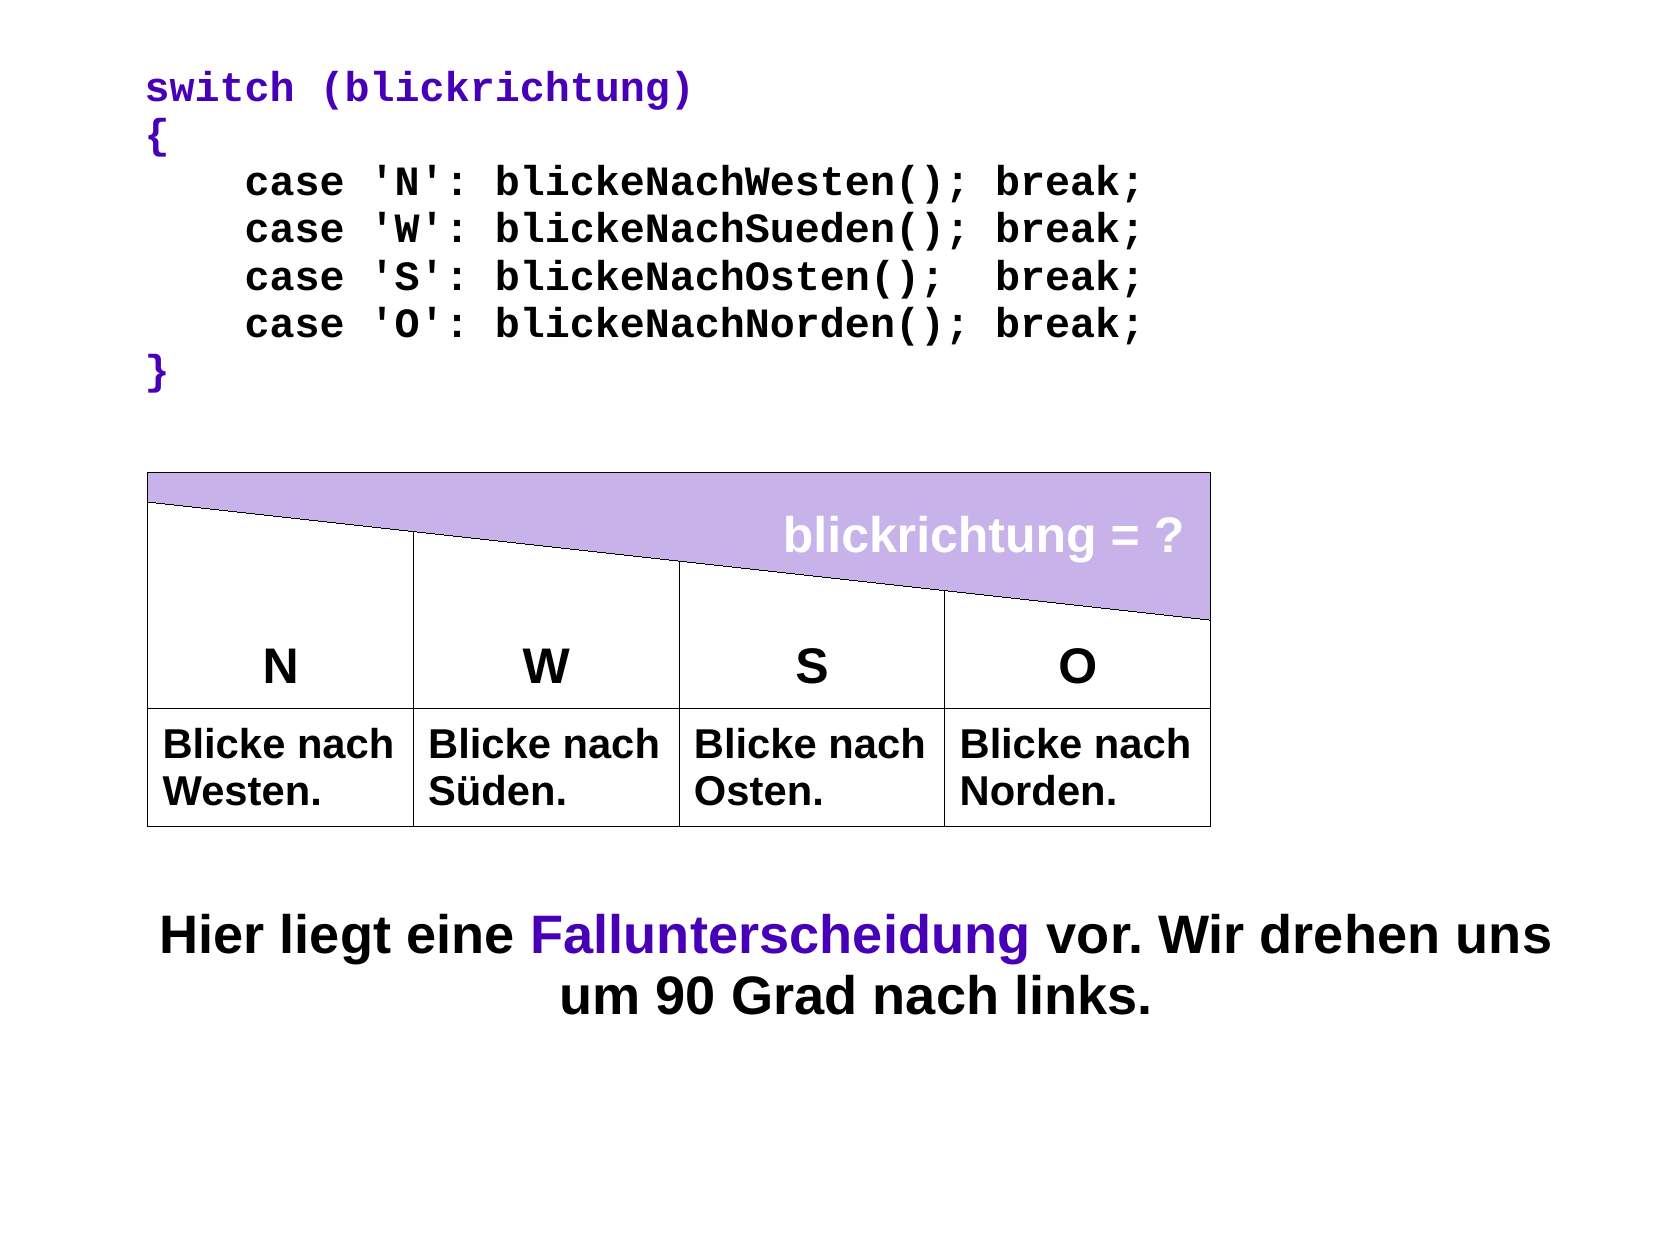

switch (blickrichtung)
{
 case 'N': blickeNachWesten(); break;
 case 'W': blickeNachSueden(); break;
 case 'S': blickeNachOsten(); break;
 case 'O': blickeNachNorden(); break;
}
blickrichtung = ?
N
W
S
O
Blicke nach
Westen.
Blicke nach
Süden.
Blicke nach
Osten.
Blicke nach
Norden.
Hier liegt eine Fallunterscheidung vor. Wir drehen uns um 90 Grad nach links.